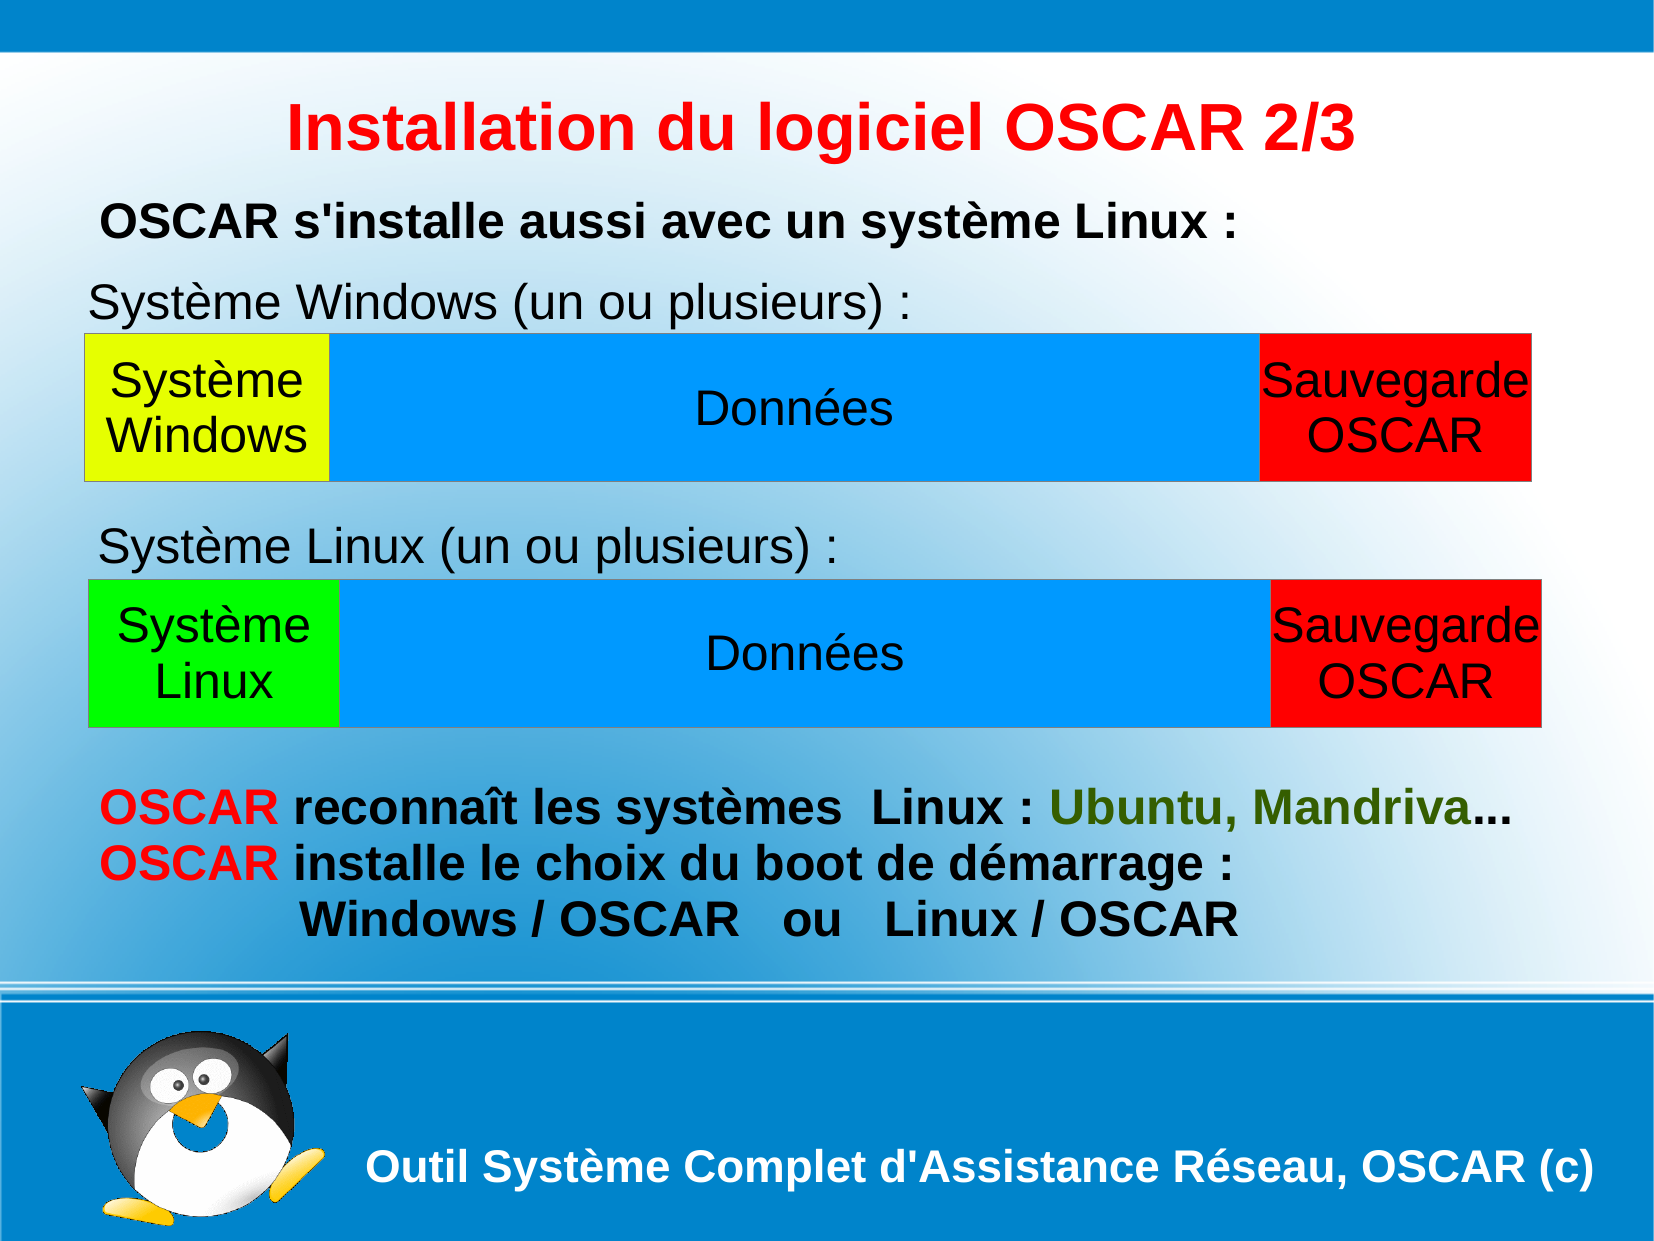

Installation du logiciel OSCAR 2/3
OSCAR s'installe aussi avec un système Linux :
Système Windows (un ou plusieurs) :
Système
Windows
Données
Sauvegarde
OSCAR
Système Linux (un ou plusieurs) :
Système
Linux
Données
Sauvegarde
OSCAR
OSCAR reconnaît les systèmes Linux : Ubuntu, Mandriva...
OSCAR installe le choix du boot de démarrage :
	 Windows / OSCAR ou Linux / OSCAR
# Outil Système Complet d'Assistance Réseau, OSCAR (c)